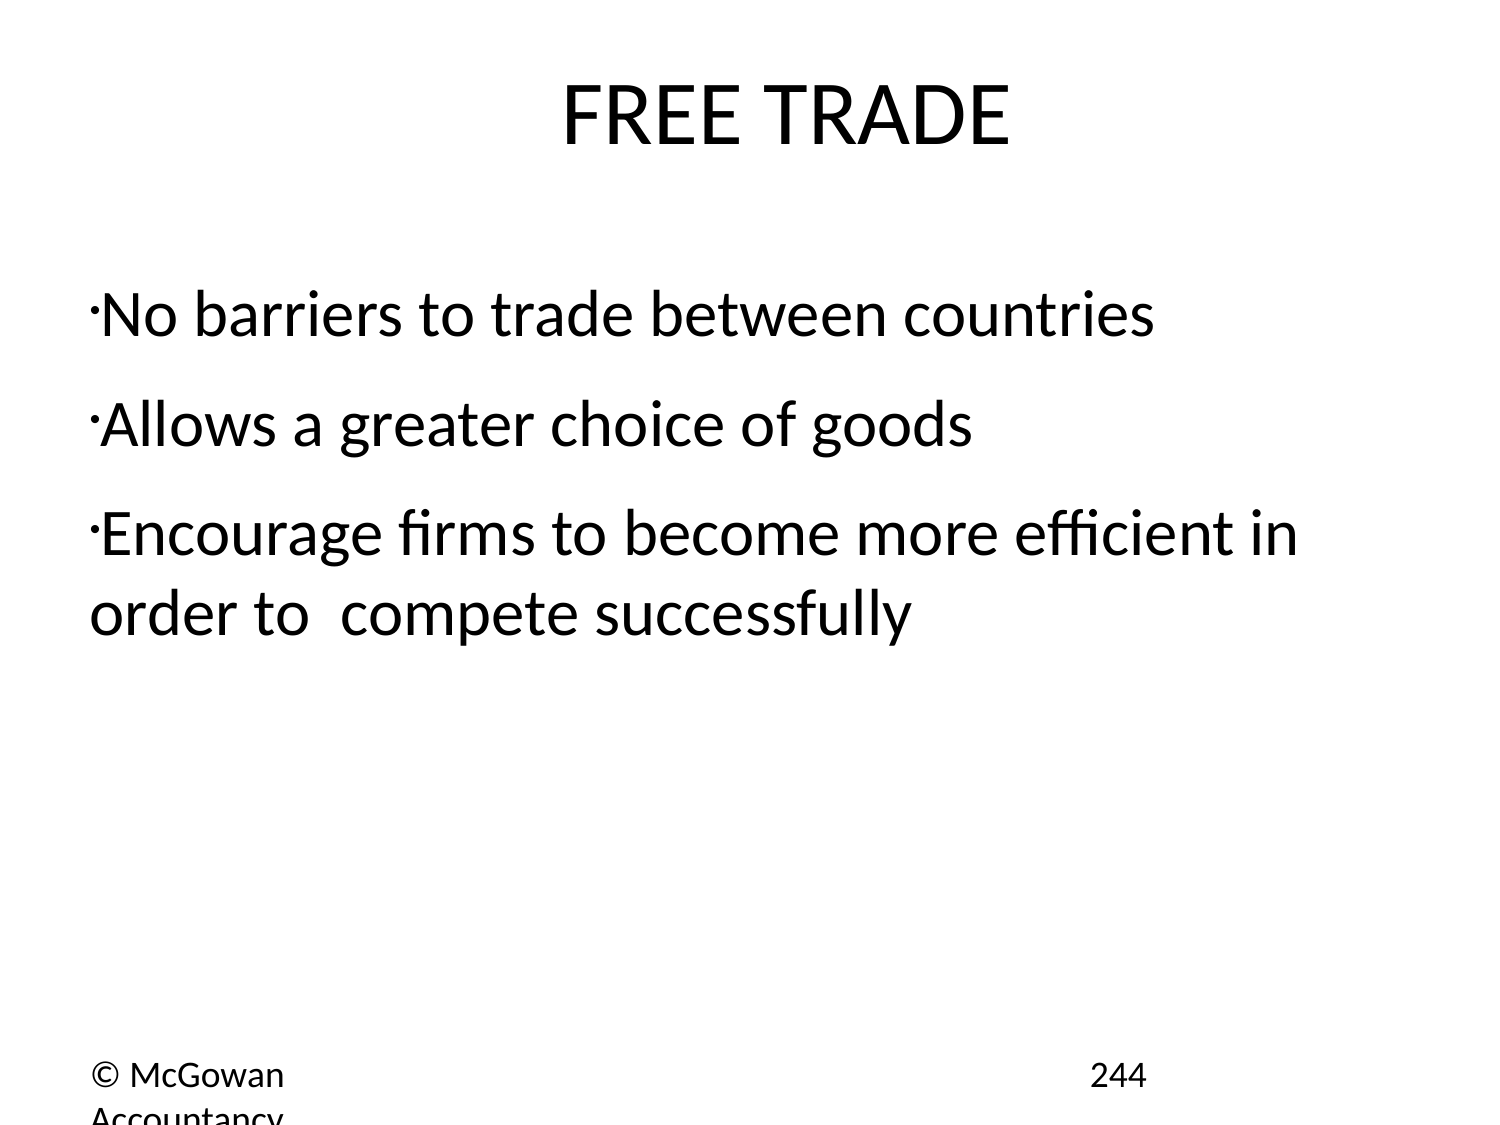

# FREE TRADE
No barriers to trade between countries
Allows a greater choice of goods
Encourage firms to become more efficient in order to compete successfully
© McGowan Accountancy Services
244